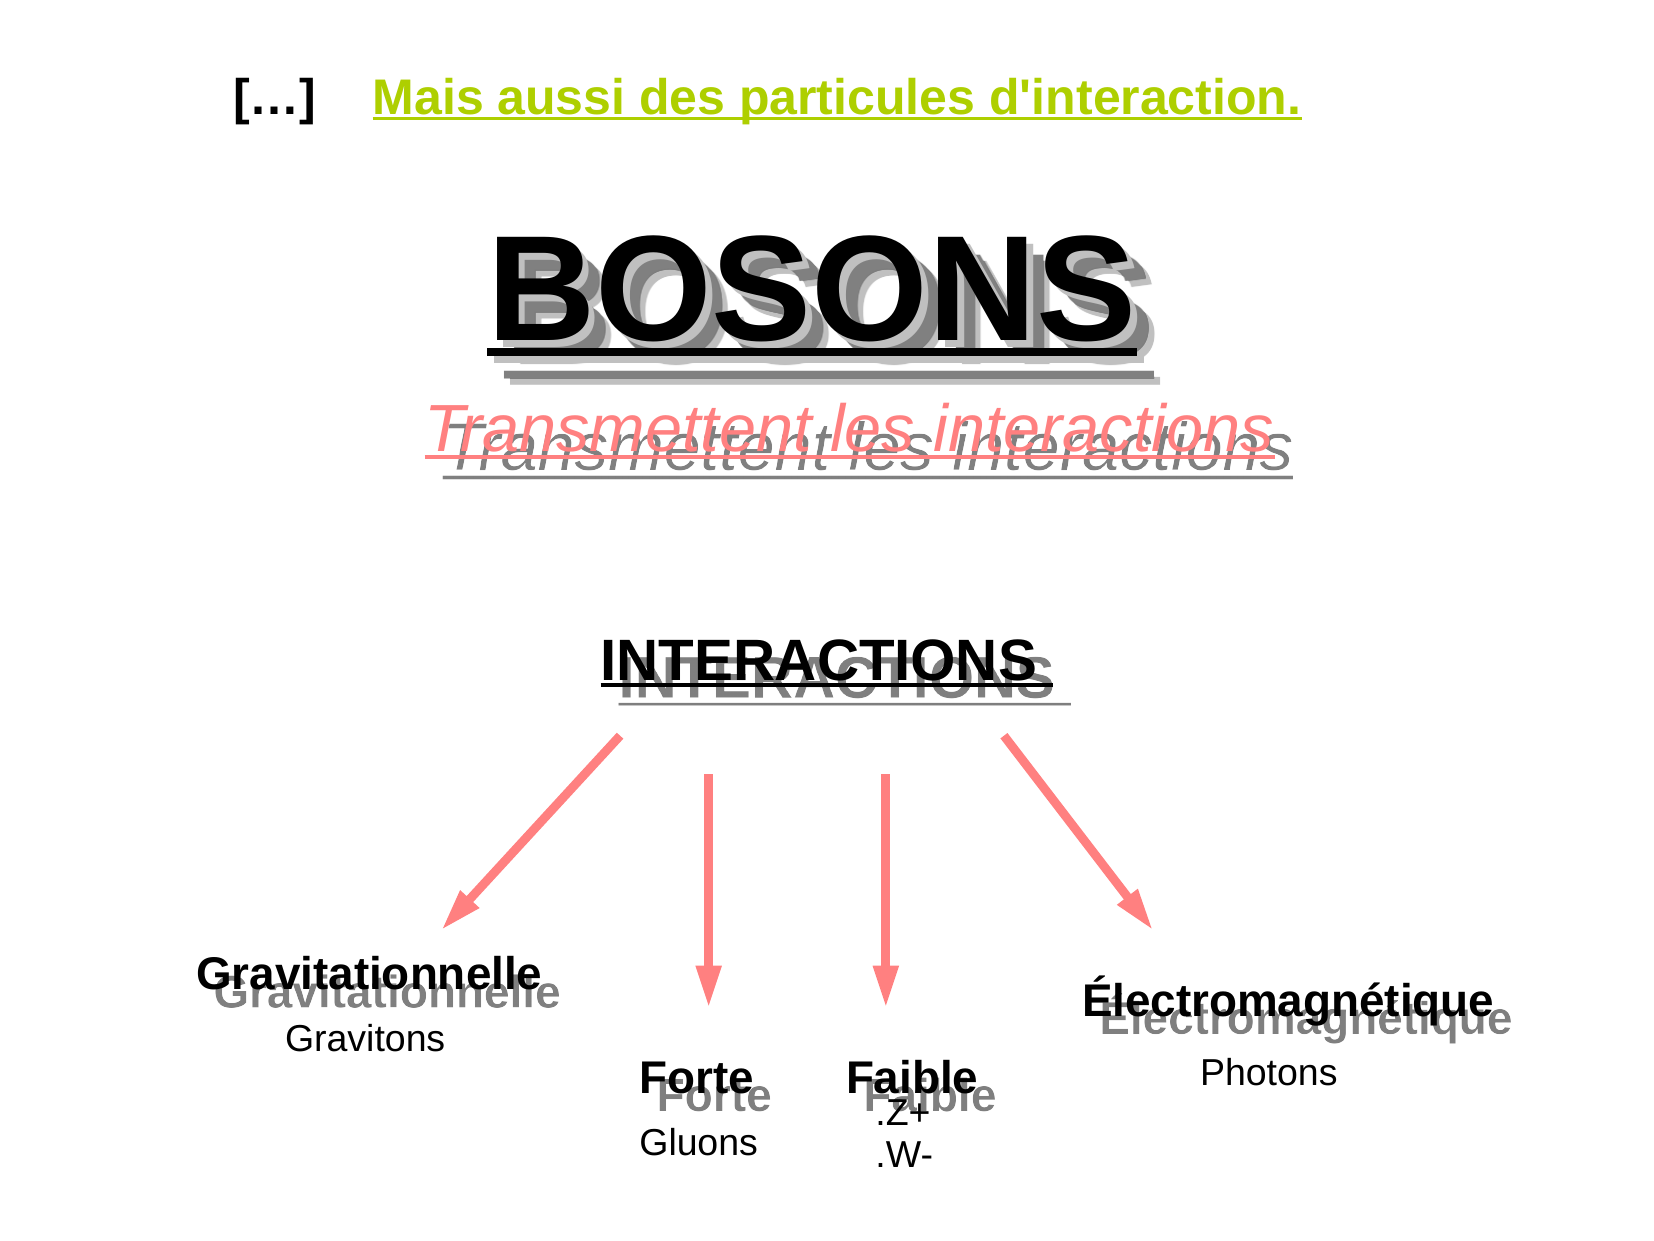

[…] Mais aussi des particules d'interaction.
BOSONS
 Transmettent les interactions
INTERACTIONS
Gravitationnelle
Électromagnétique
Gravitons
Forte
Faible
Photons
.Z+
.W-
Gluons